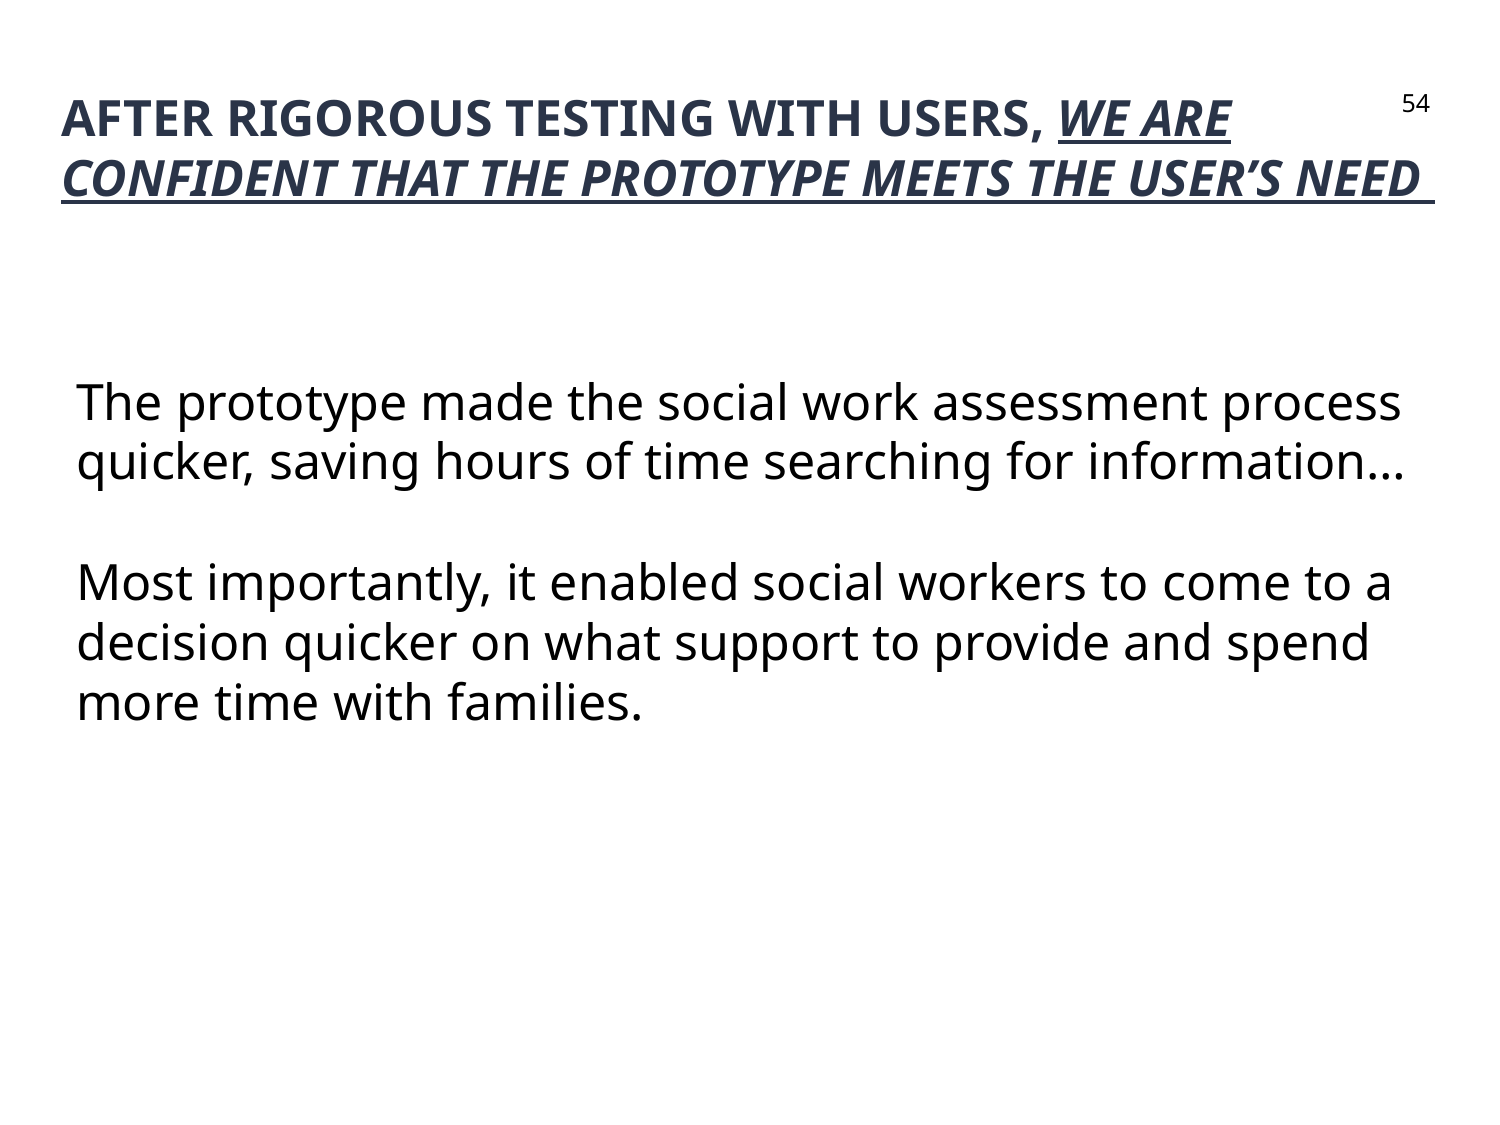

AFTER RIGOROUS TESTING WITH USERS, WE ARE CONFIDENT THAT THE PROTOTYPE MEETS THE USER’S NEED
The prototype made the social work assessment process quicker, saving hours of time searching for information…
Most importantly, it enabled social workers to come to a decision quicker on what support to provide and spend more time with families.